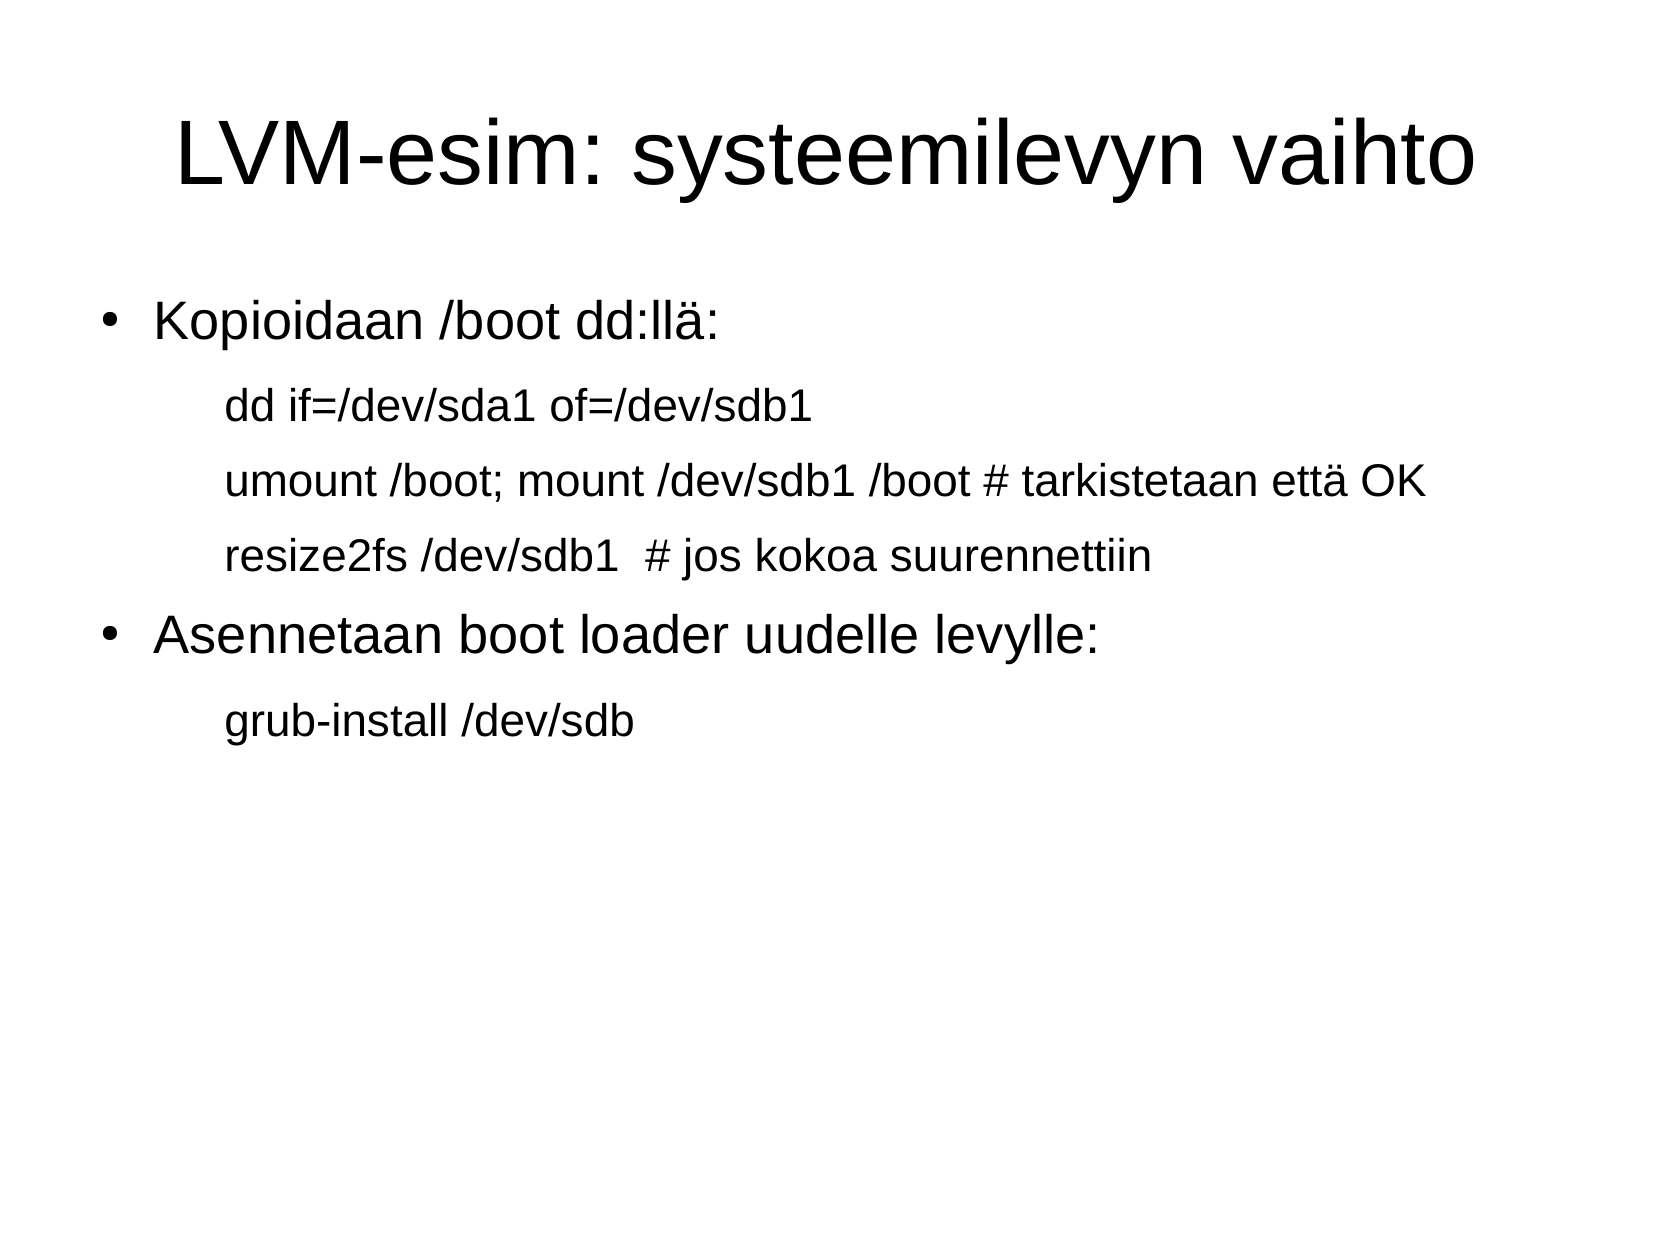

# LVM-esim: systeemilevyn vaihto
Kopioidaan /boot dd:llä:
dd if=/dev/sda1 of=/dev/sdb1
umount /boot; mount /dev/sdb1 /boot # tarkistetaan että OK
resize2fs /dev/sdb1 # jos kokoa suurennettiin
Asennetaan boot loader uudelle levylle:
grub-install /dev/sdb